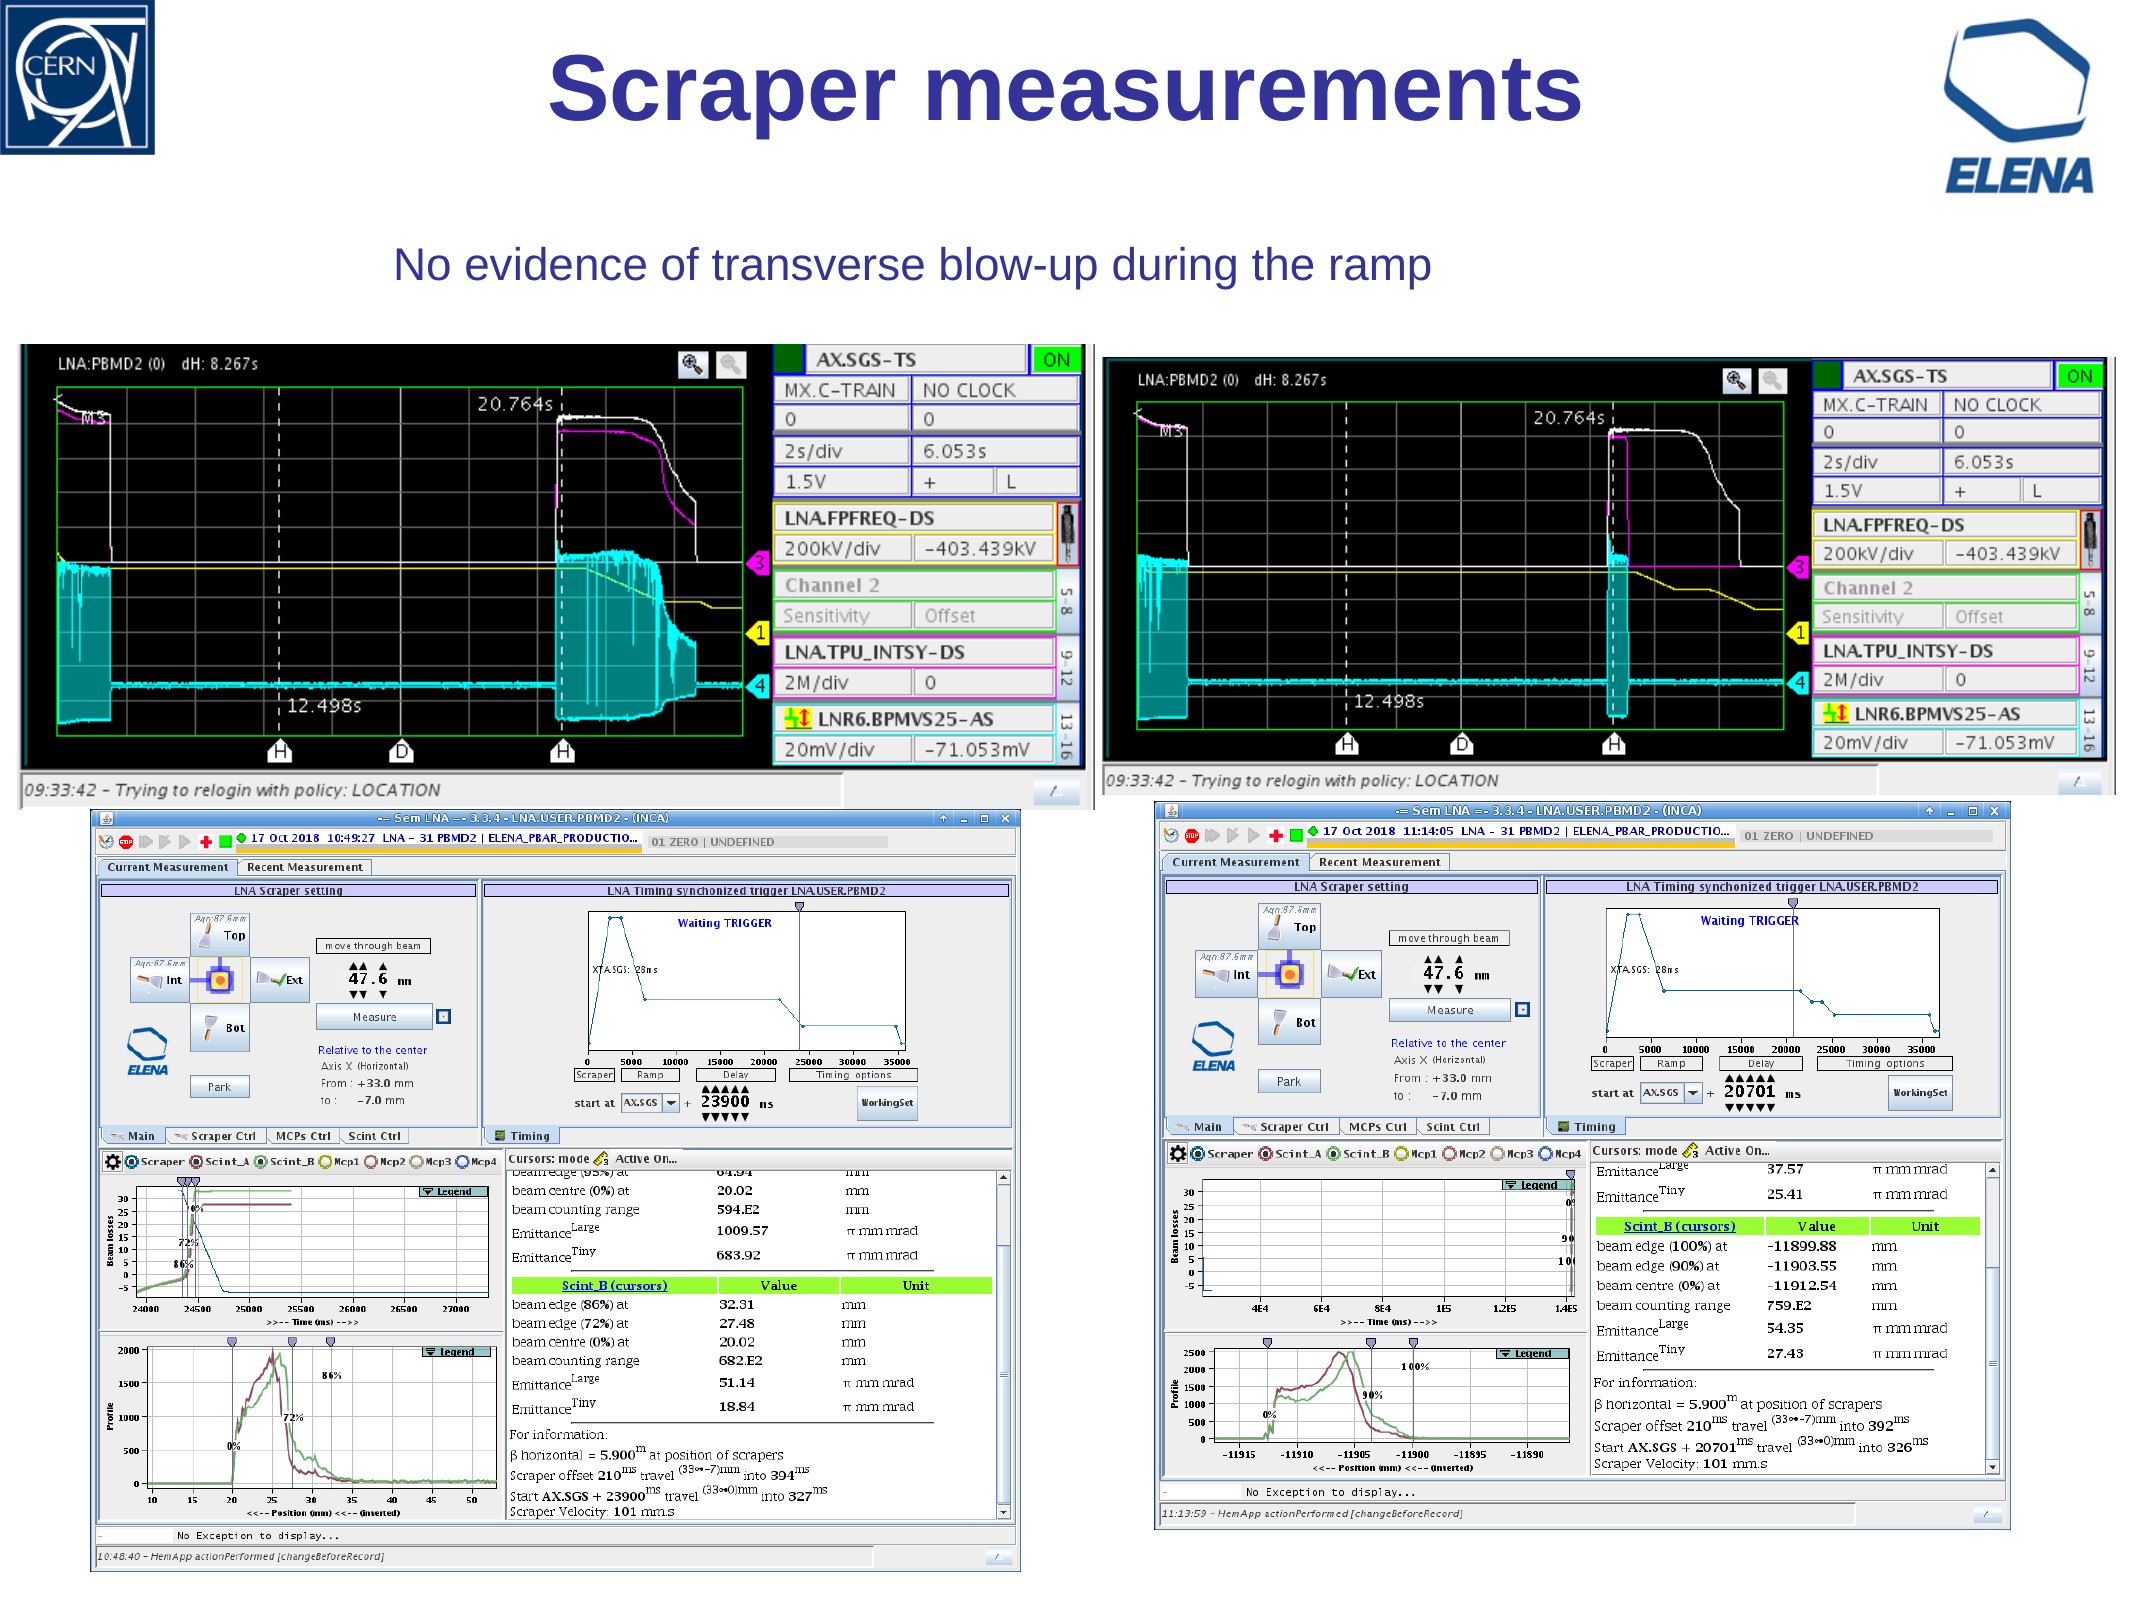

# Scraper measurements
No evidence of transverse blow-up during the ramp